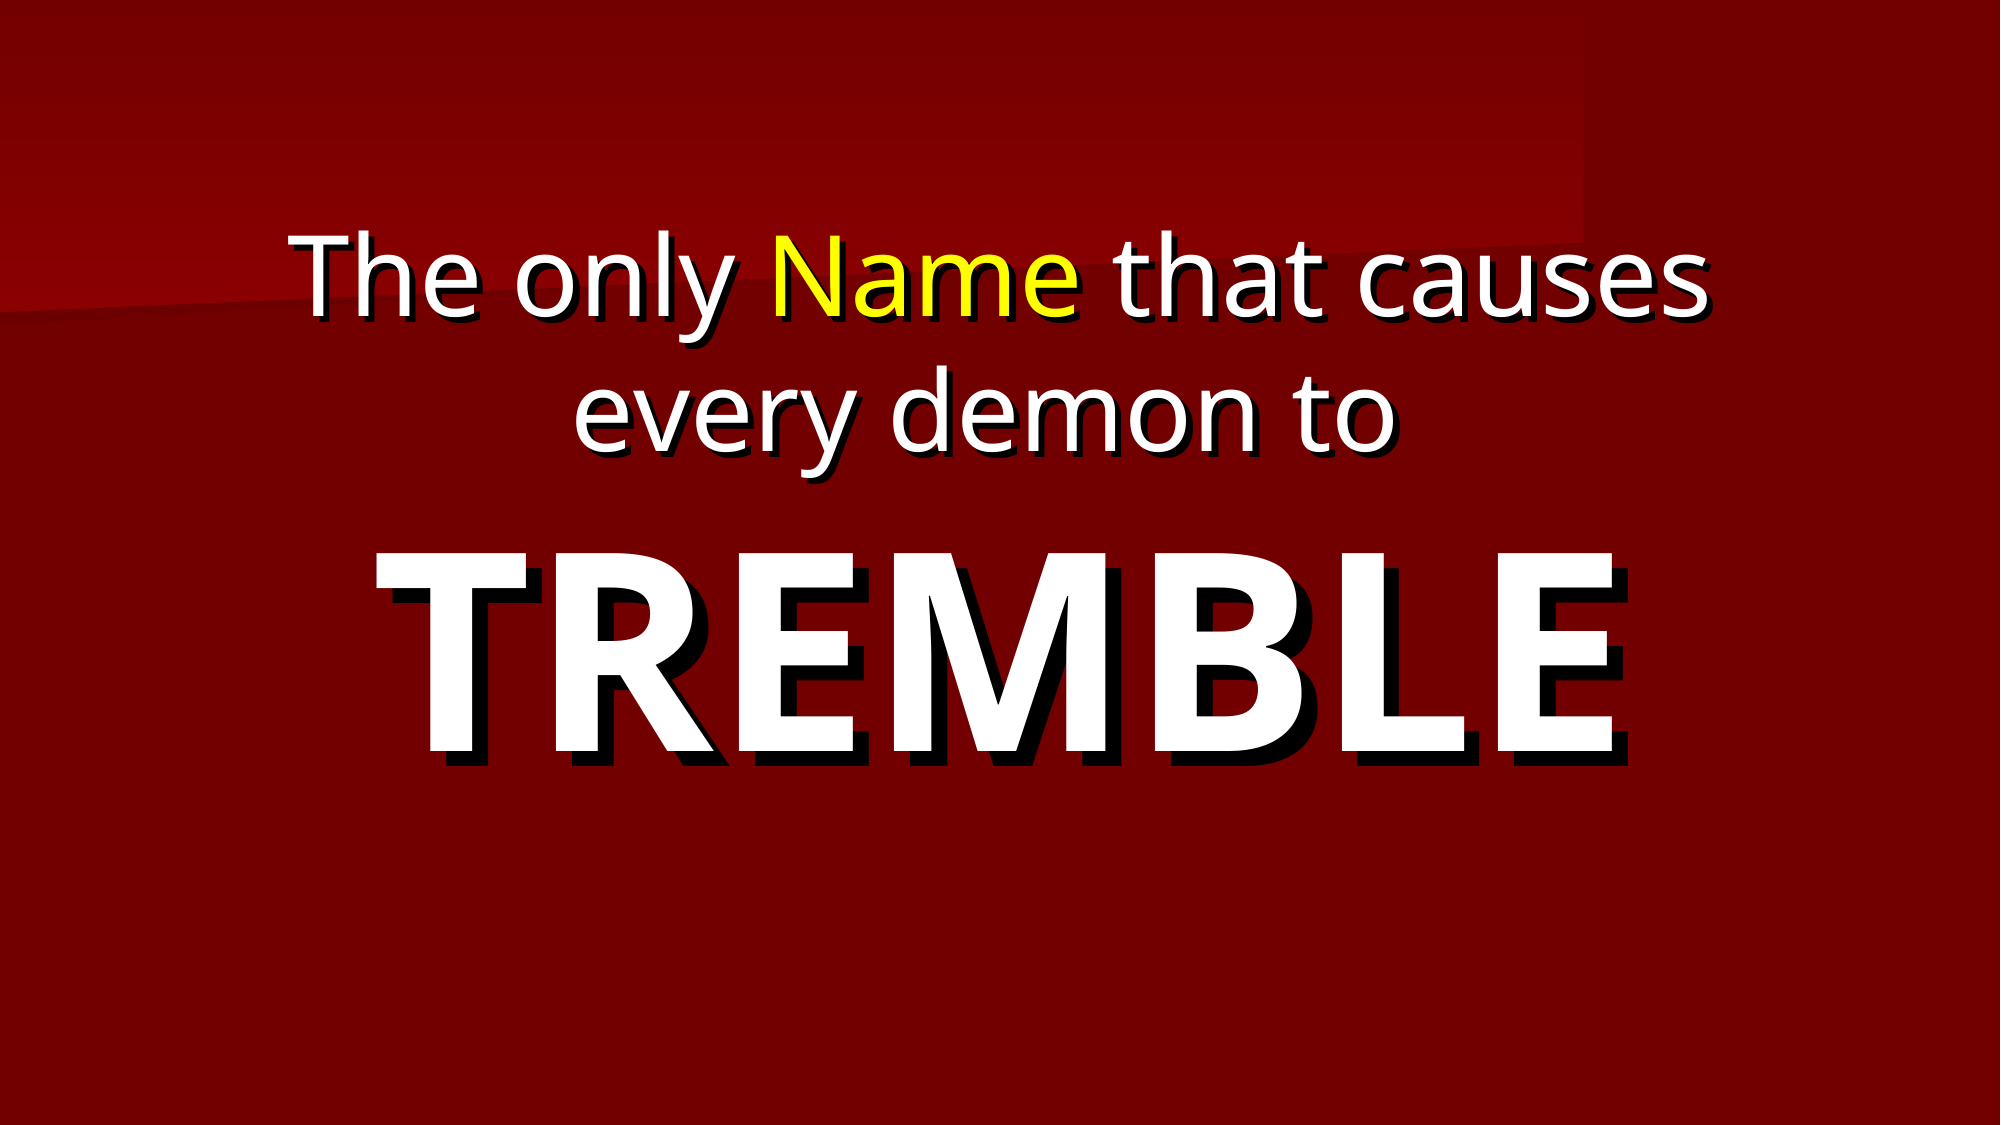

# The only Name that causes every demon to TREMBLE